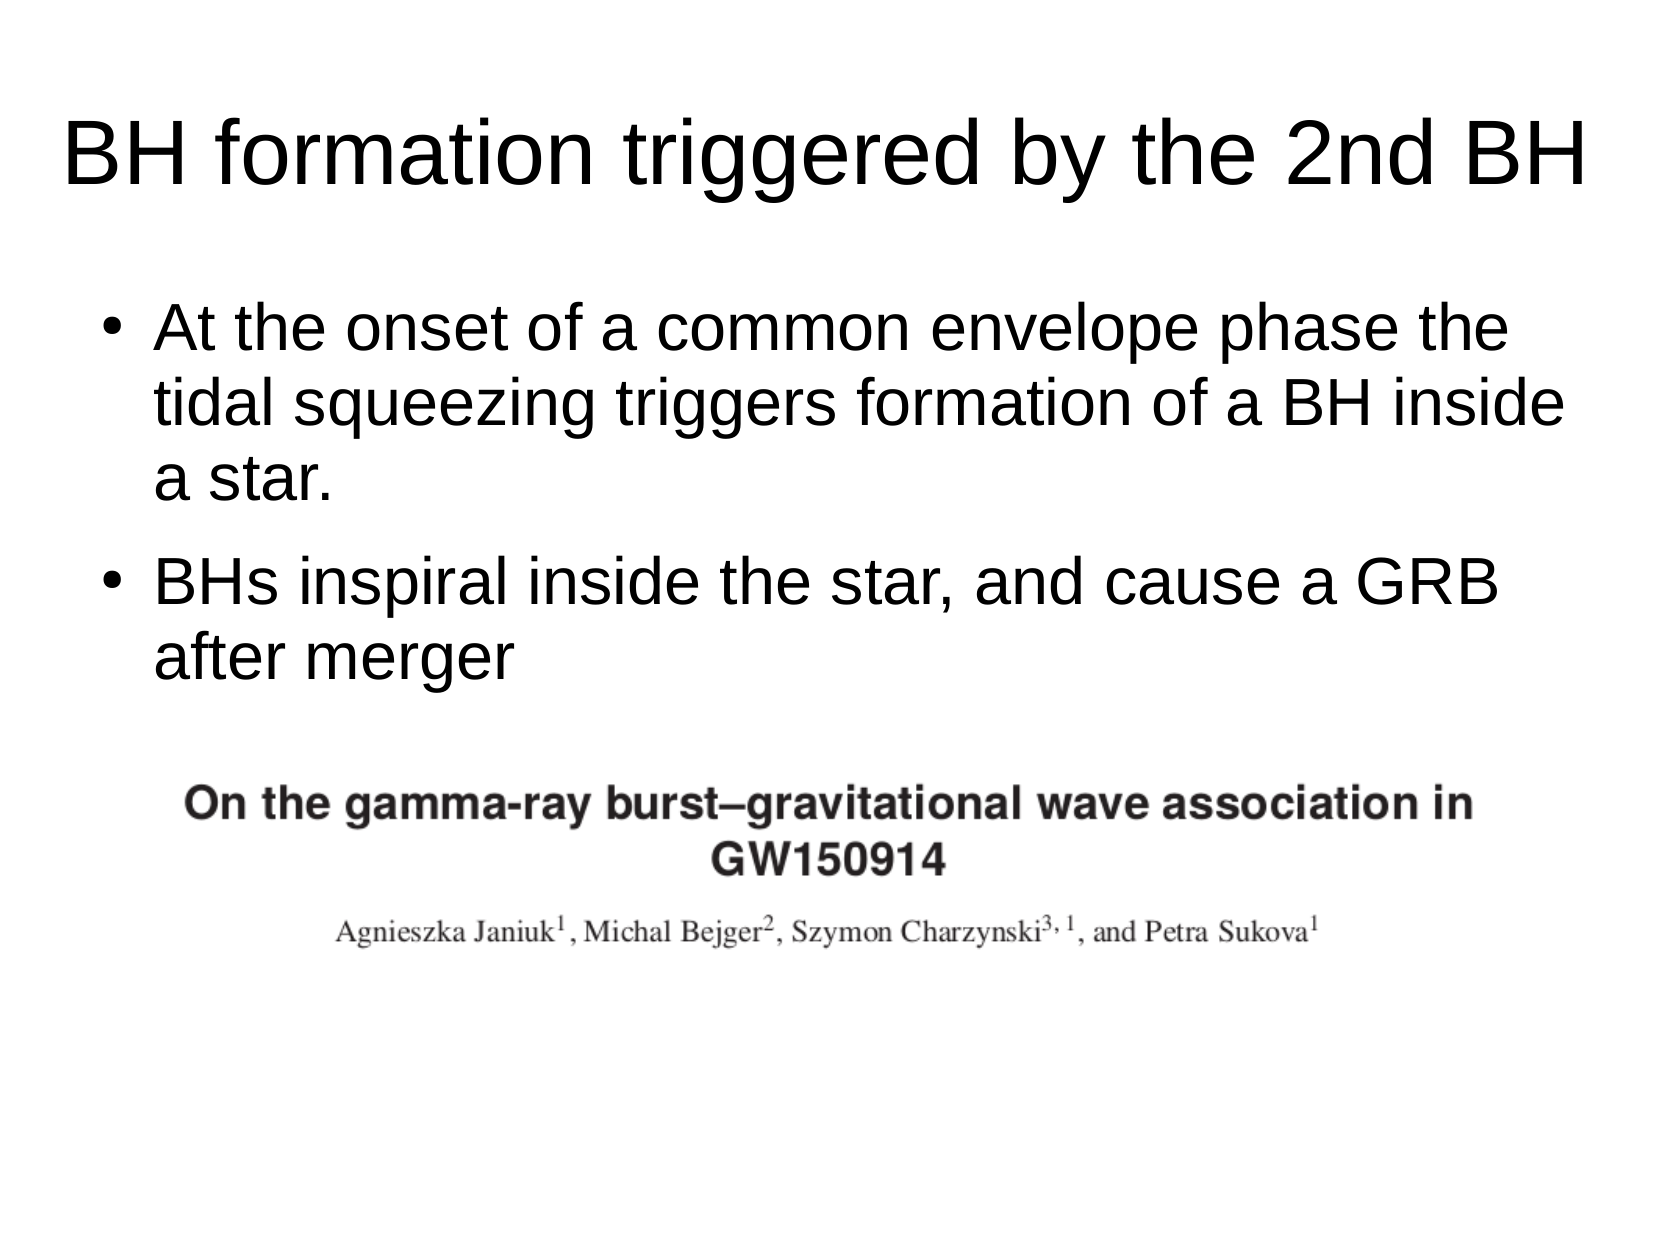

# BH formation triggered by the 2nd BH
At the onset of a common envelope phase the tidal squeezing triggers formation of a BH inside a star.
BHs inspiral inside the star, and cause a GRB after merger